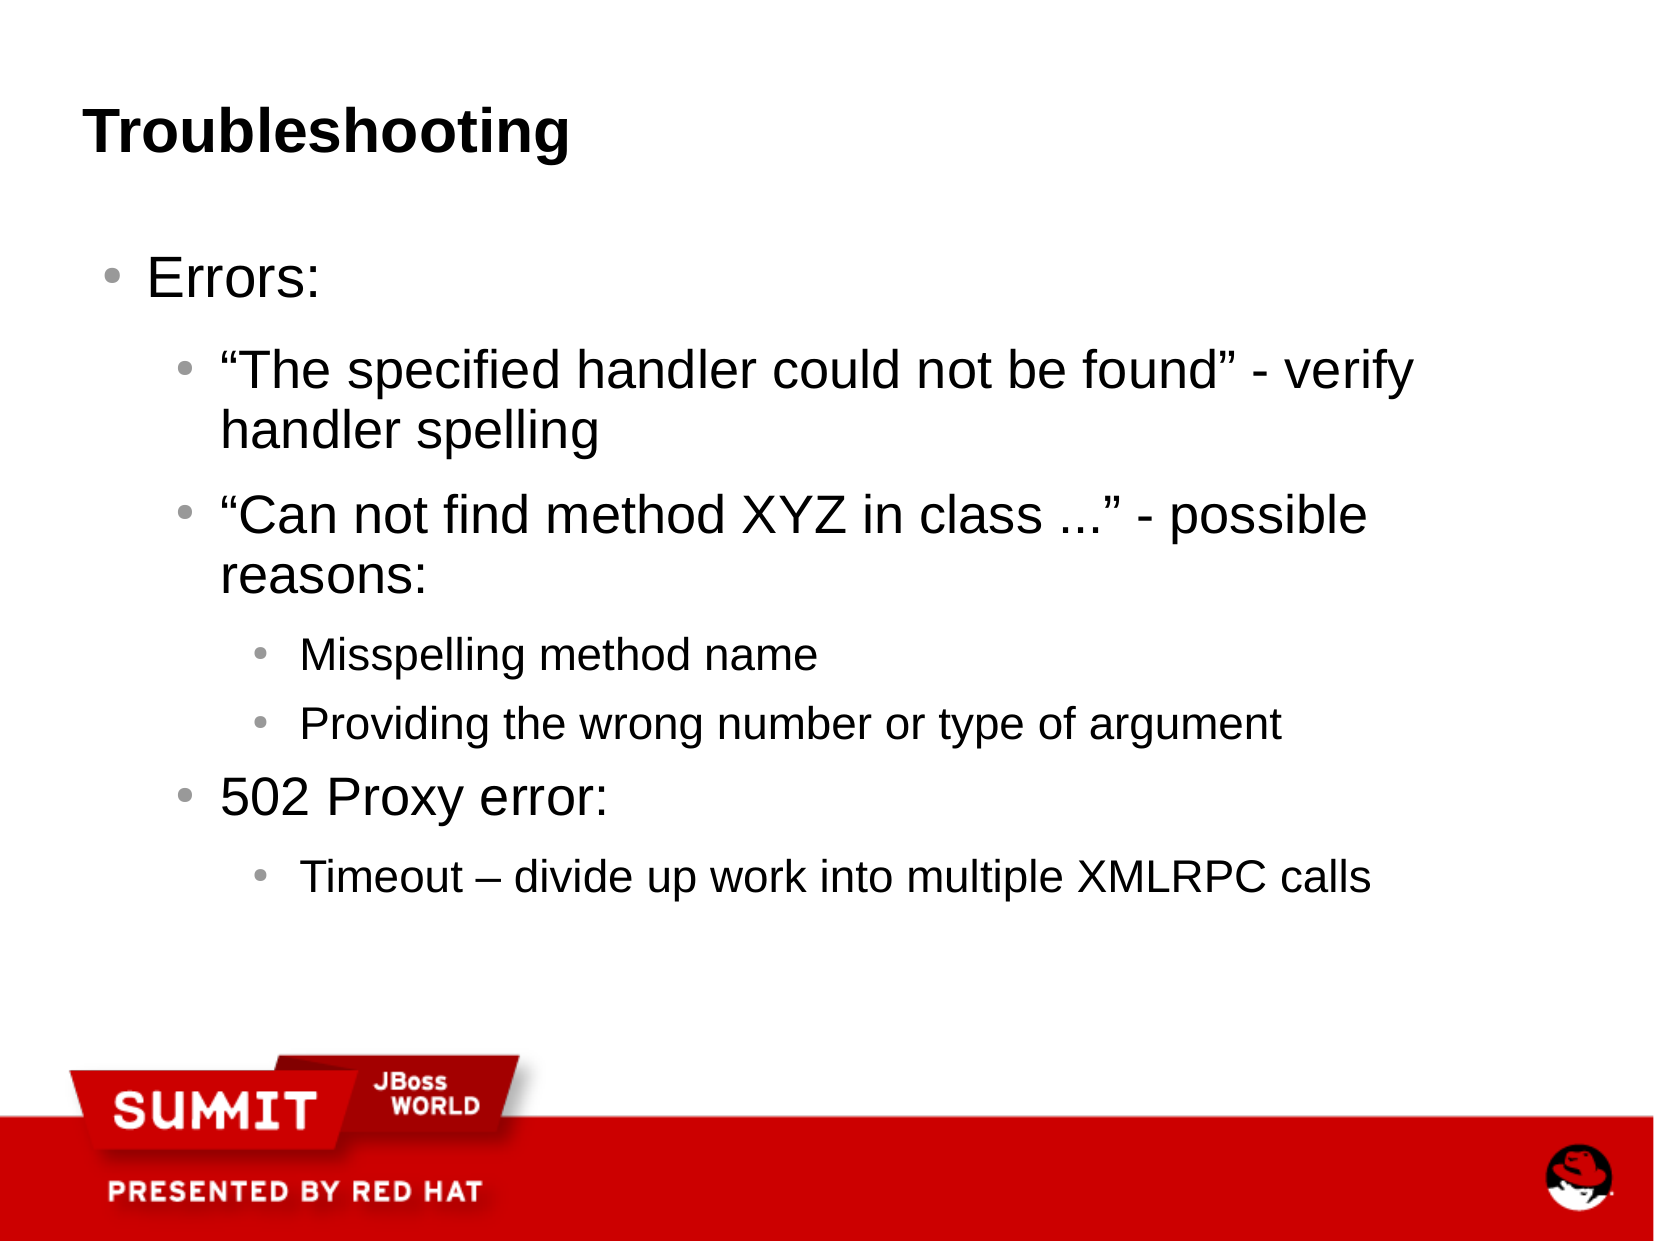

# Troubleshooting
Errors:
“The specified handler could not be found” - verify handler spelling
“Can not find method XYZ in class ...” - possible reasons:
Misspelling method name
Providing the wrong number or type of argument
502 Proxy error:
Timeout – divide up work into multiple XMLRPC calls